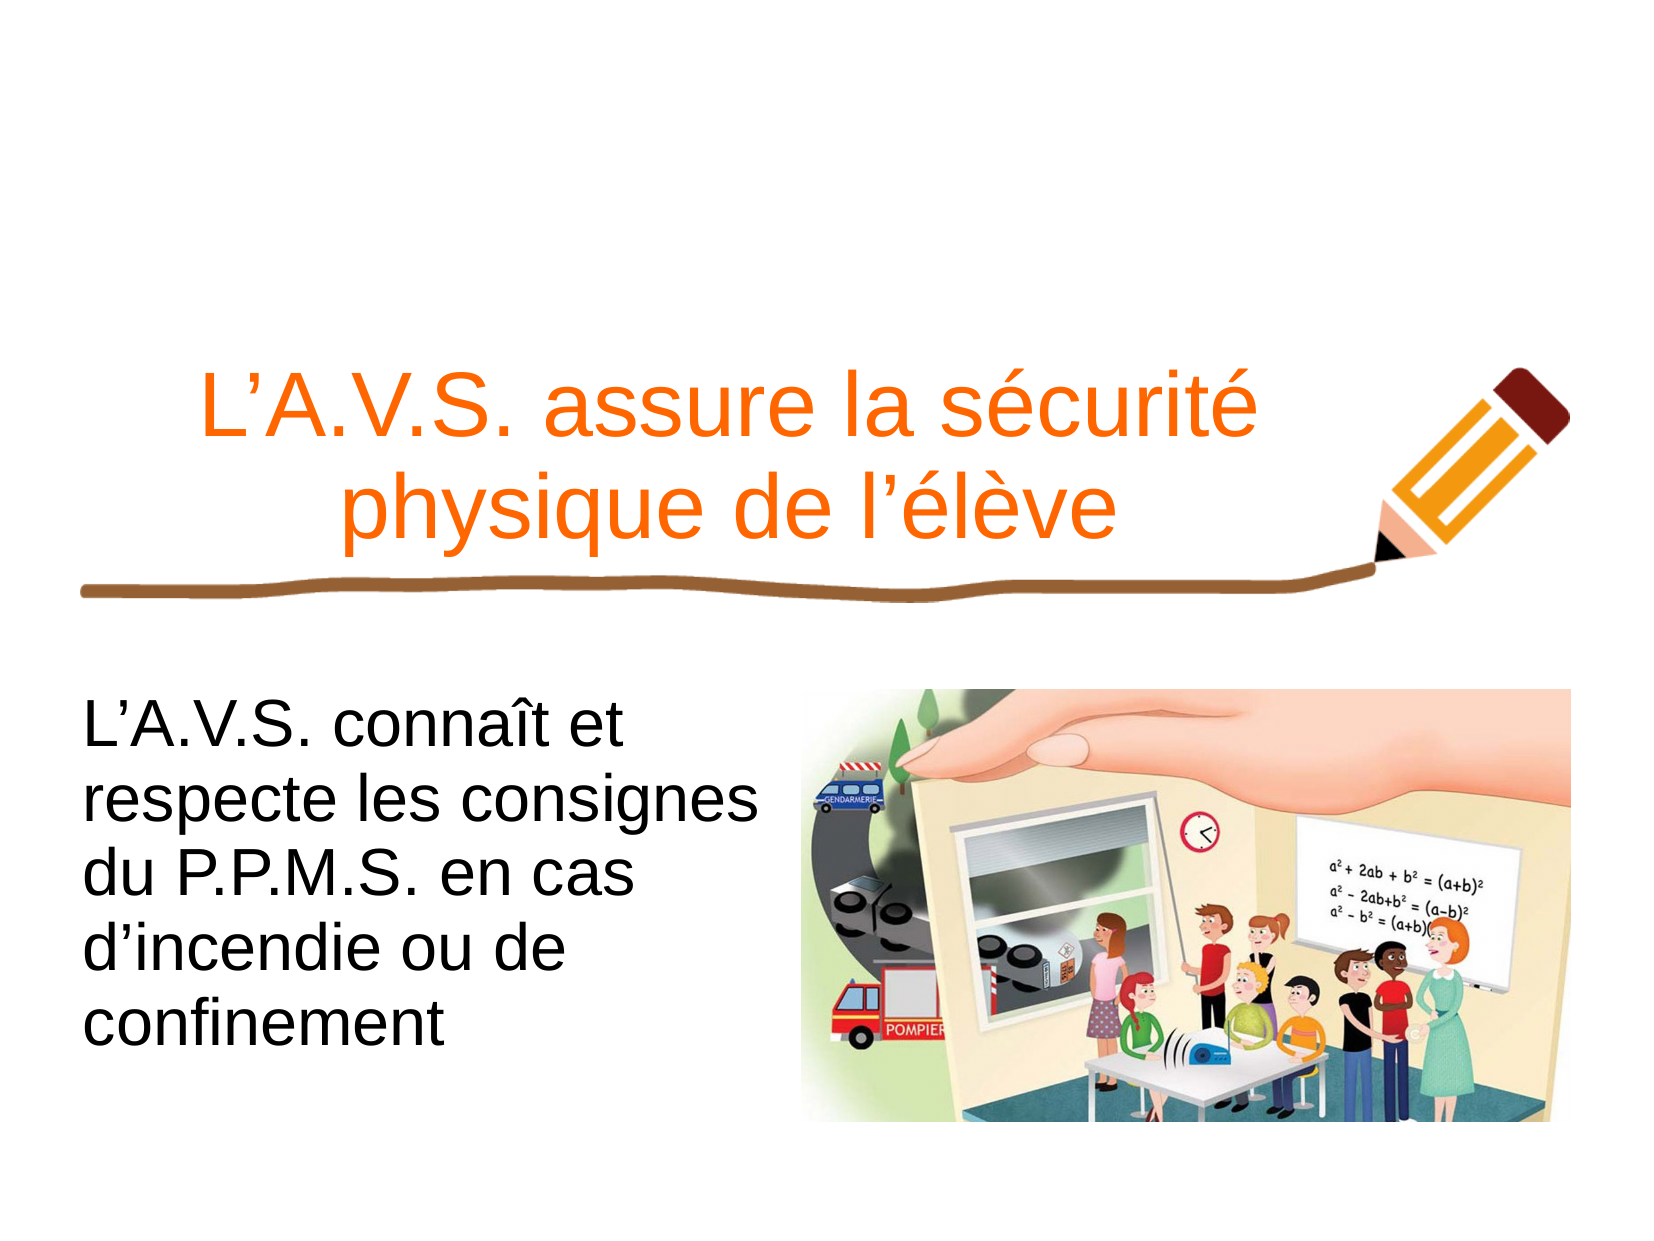

# L’A.V.S. assure la sécurité physique de l’élève
L’A.V.S. connaît et respecte les consignes du P.P.M.S. en cas d’incendie ou de confinement